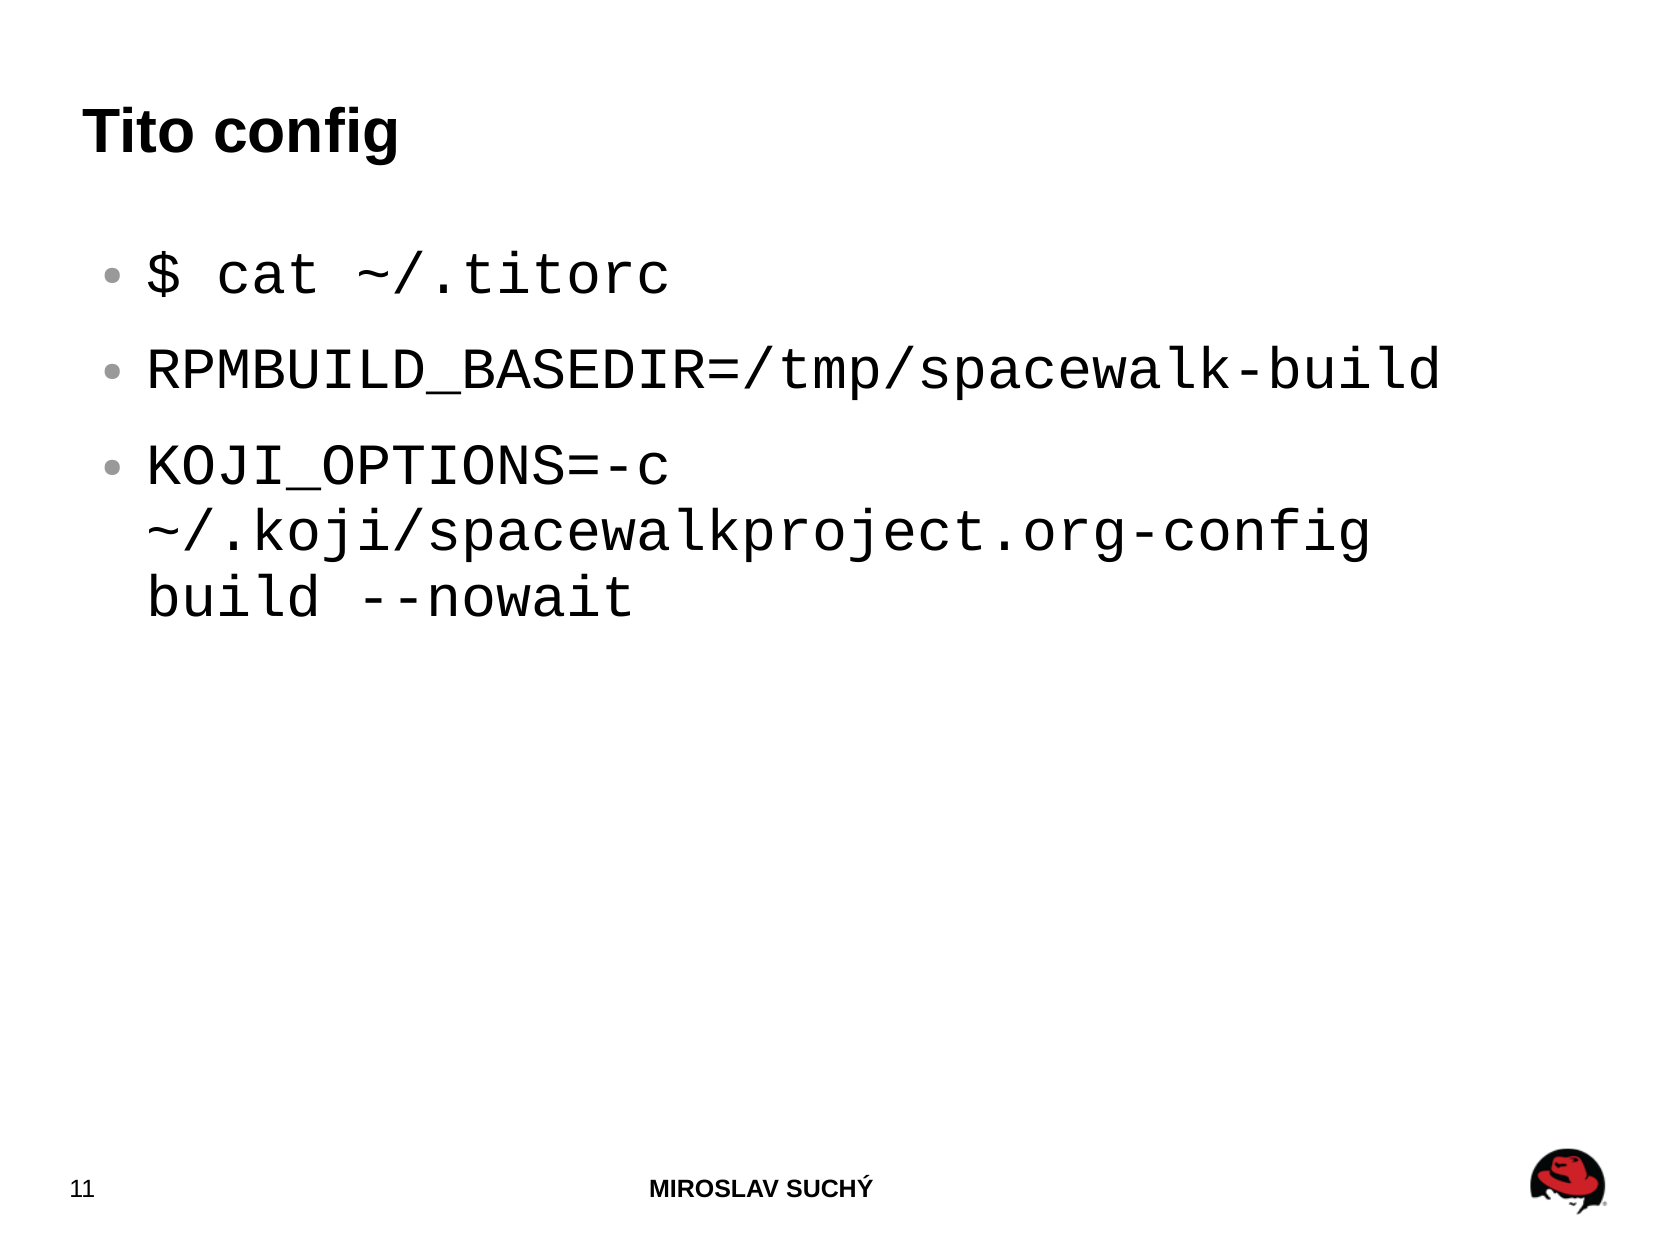

# Tito config
$ cat ~/.titorc
RPMBUILD_BASEDIR=/tmp/spacewalk-build
KOJI_OPTIONS=-c ~/.koji/spacewalkproject.org-config build --nowait